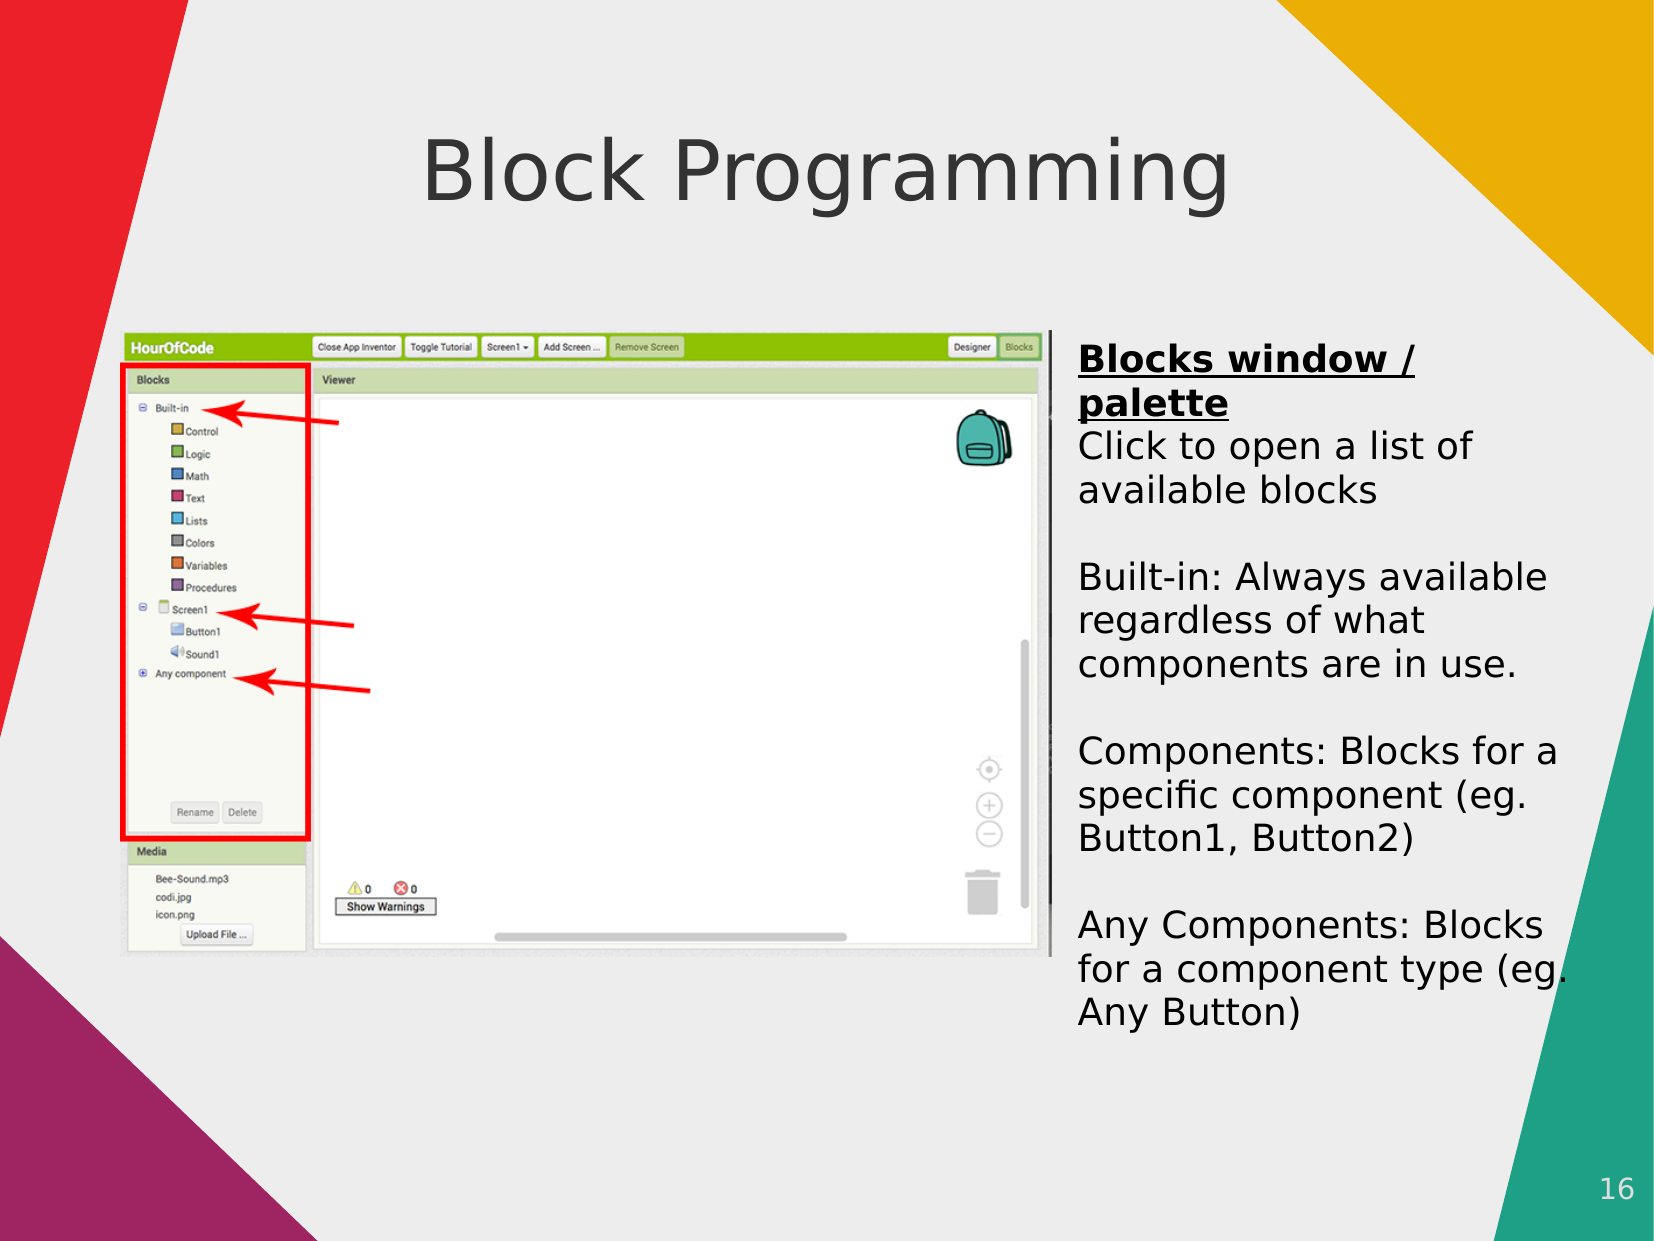

# Block Programming
Blocks window / palette
Click to open a list of available blocks
Built-in: Always available regardless of what components are in use.
Components: Blocks for a specific component (eg. Button1, Button2)
Any Components: Blocks for a component type (eg. Any Button)
16